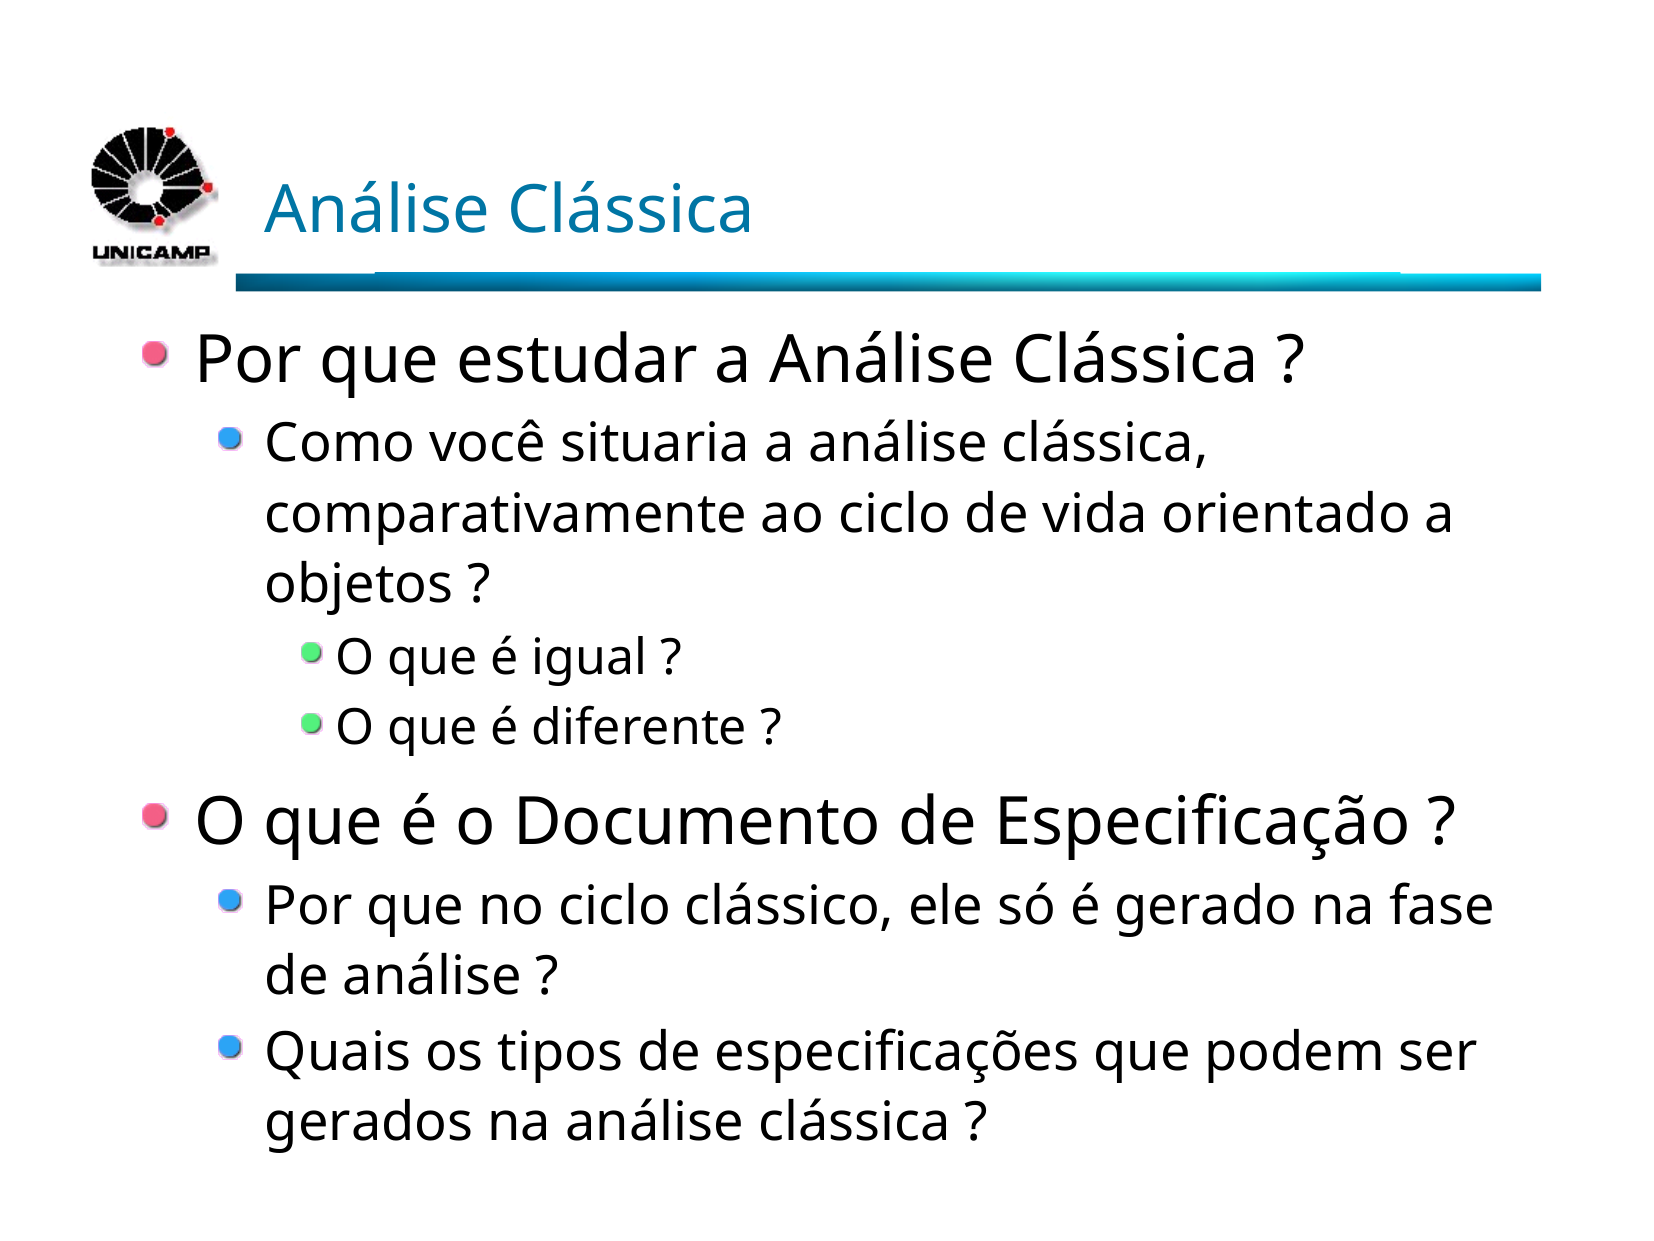

# Análise Clássica
Por que estudar a Análise Clássica ?
Como você situaria a análise clássica, comparativamente ao ciclo de vida orientado a objetos ?
O que é igual ?
O que é diferente ?
O que é o Documento de Especificação ?
Por que no ciclo clássico, ele só é gerado na fase de análise ?
Quais os tipos de especificações que podem ser gerados na análise clássica ?